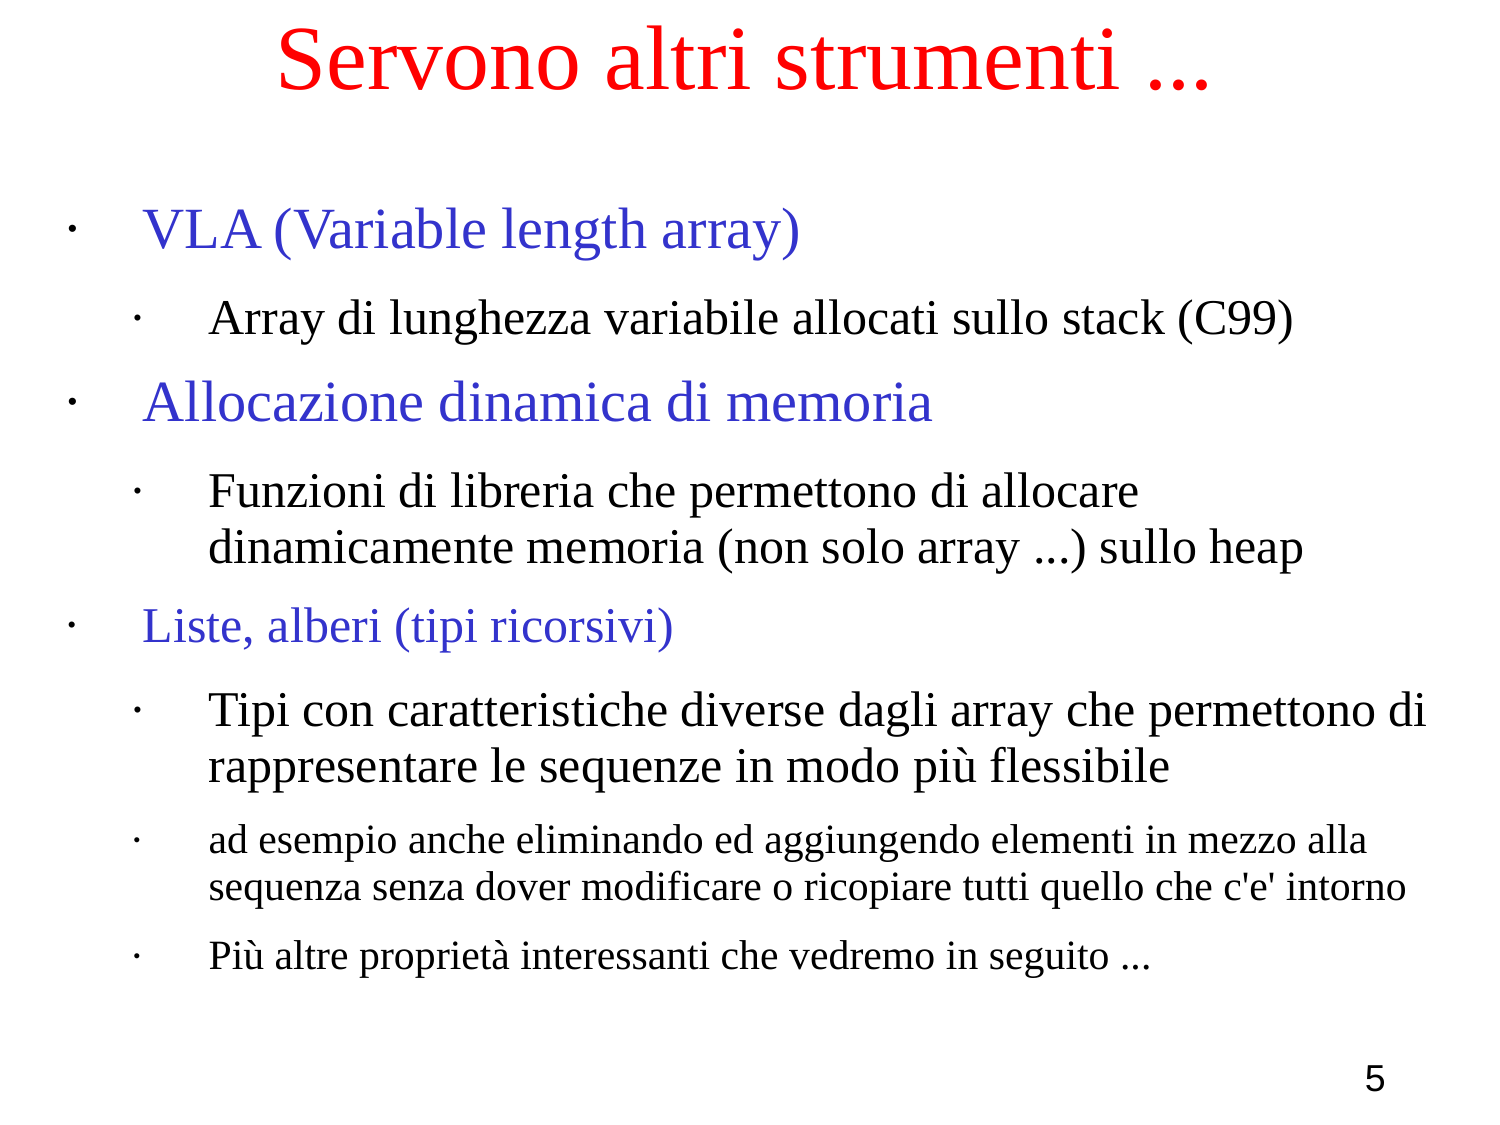

# Servono altri strumenti ...
VLA (Variable length array)
Array di lunghezza variabile allocati sullo stack (C99)
Allocazione dinamica di memoria
Funzioni di libreria che permettono di allocare dinamicamente memoria (non solo array ...) sullo heap
Liste, alberi (tipi ricorsivi)
Tipi con caratteristiche diverse dagli array che permettono di rappresentare le sequenze in modo più flessibile
ad esempio anche eliminando ed aggiungendo elementi in mezzo alla sequenza senza dover modificare o ricopiare tutti quello che c'e' intorno
Più altre proprietà interessanti che vedremo in seguito ...
5